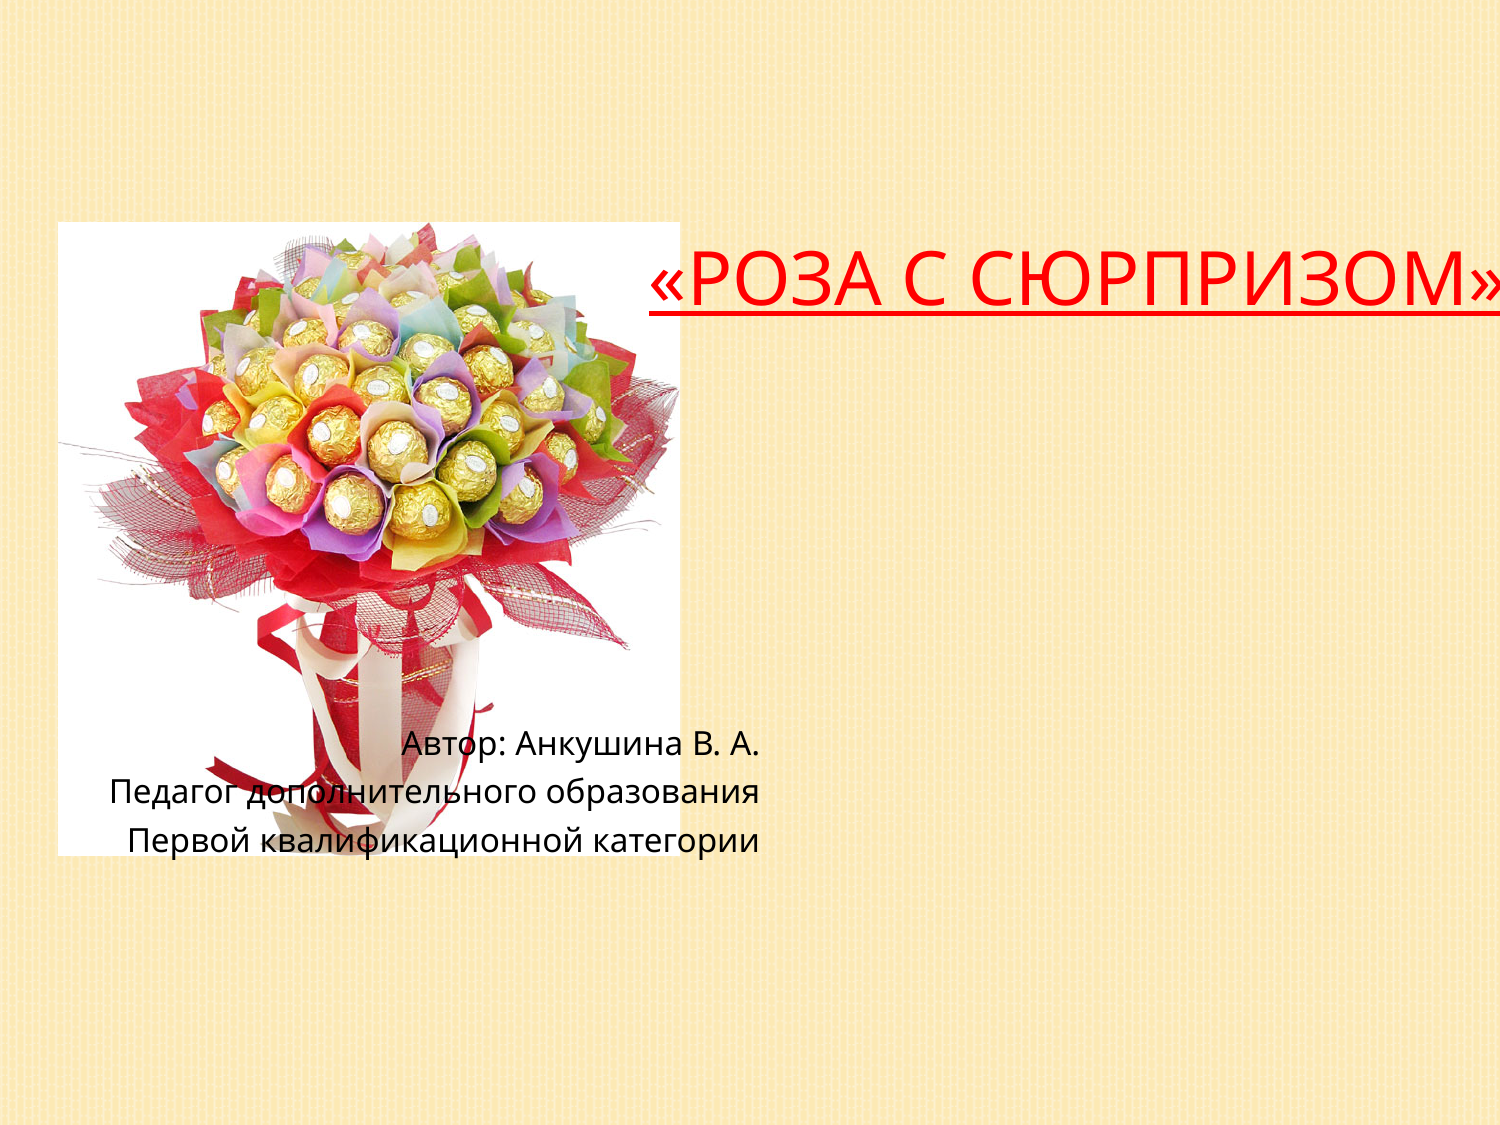

# «Роза с сюрпризом»
Автор: Анкушина В. А.
Педагог дополнительного образования
Первой квалификационной категории